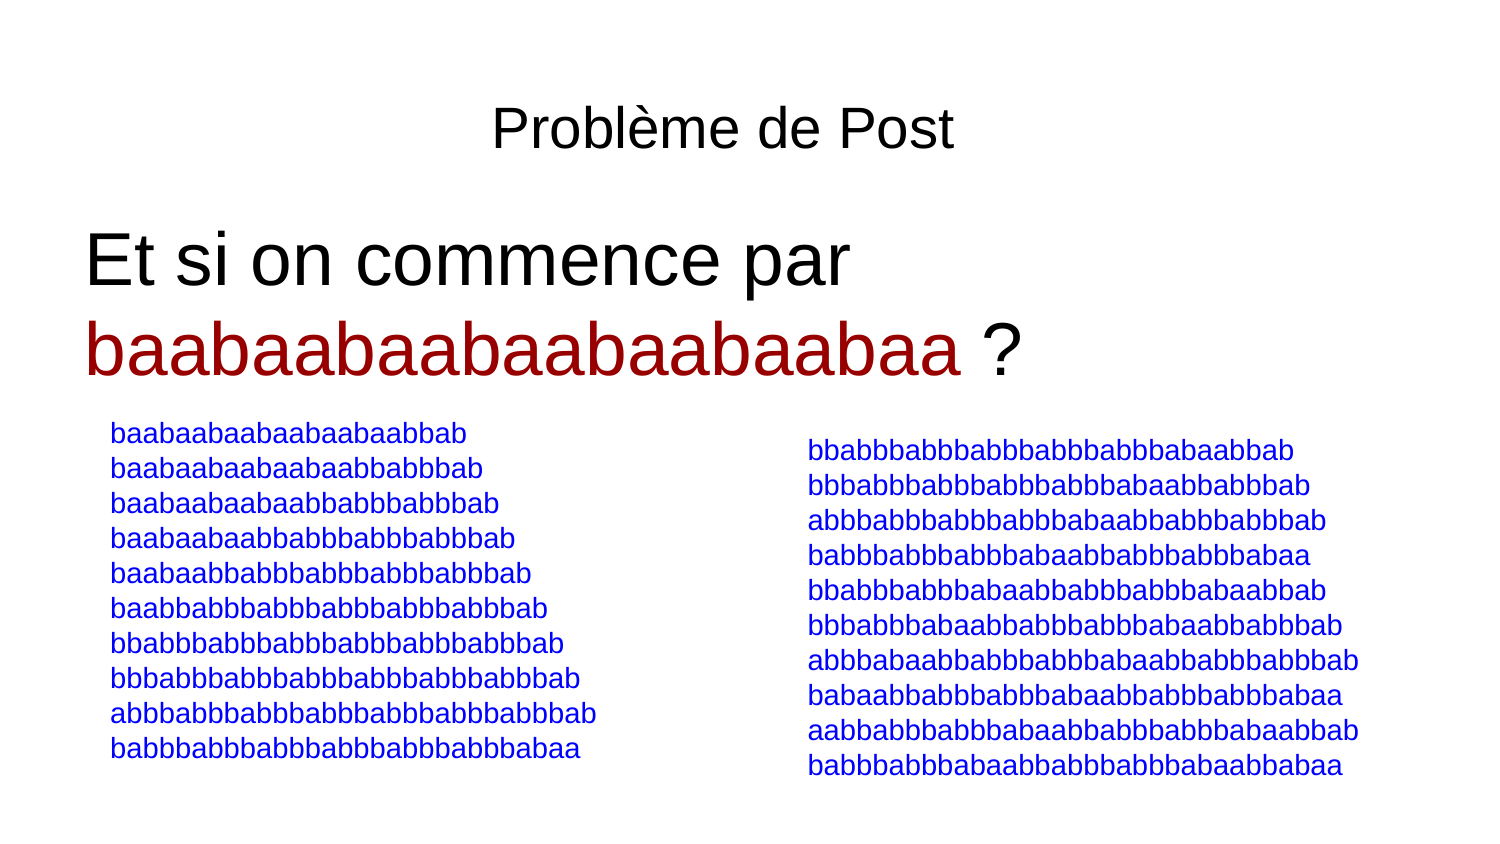

# Problème de Post
Et si on commence par baabaabaabaabaabaabaa ?
baabaabaabaabaabaabbab
baabaabaabaabaabbabbbab
baabaabaabaabbabbbabbbab
baabaabaabbabbbabbbabbbab
baabaabbabbbabbbabbbabbbab
baabbabbbabbbabbbabbbabbbab
bbabbbabbbabbbabbbabbbabbbab
bbbabbbabbbabbbabbbabbbabbbab
abbbabbbabbbabbbabbbabbbabbbab
babbbabbbabbbabbbabbbabbbabaa
bbabbbabbbabbbabbbabbbabaabbab
bbbabbbabbbabbbabbbabaabbabbbab
abbbabbbabbbabbbabaabbabbbabbbab
babbbabbbabbbabaabbabbbabbbabaa
bbabbbabbbabaabbabbbabbbabaabbab
bbbabbbabaabbabbbabbbabaabbabbbab
abbbabaabbabbbabbbabaabbabbbabbbab
babaabbabbbabbbabaabbabbbabbbabaa
aabbabbbabbbabaabbabbbabbbabaabbab
babbbabbbabaabbabbbabbbabaabbabaa